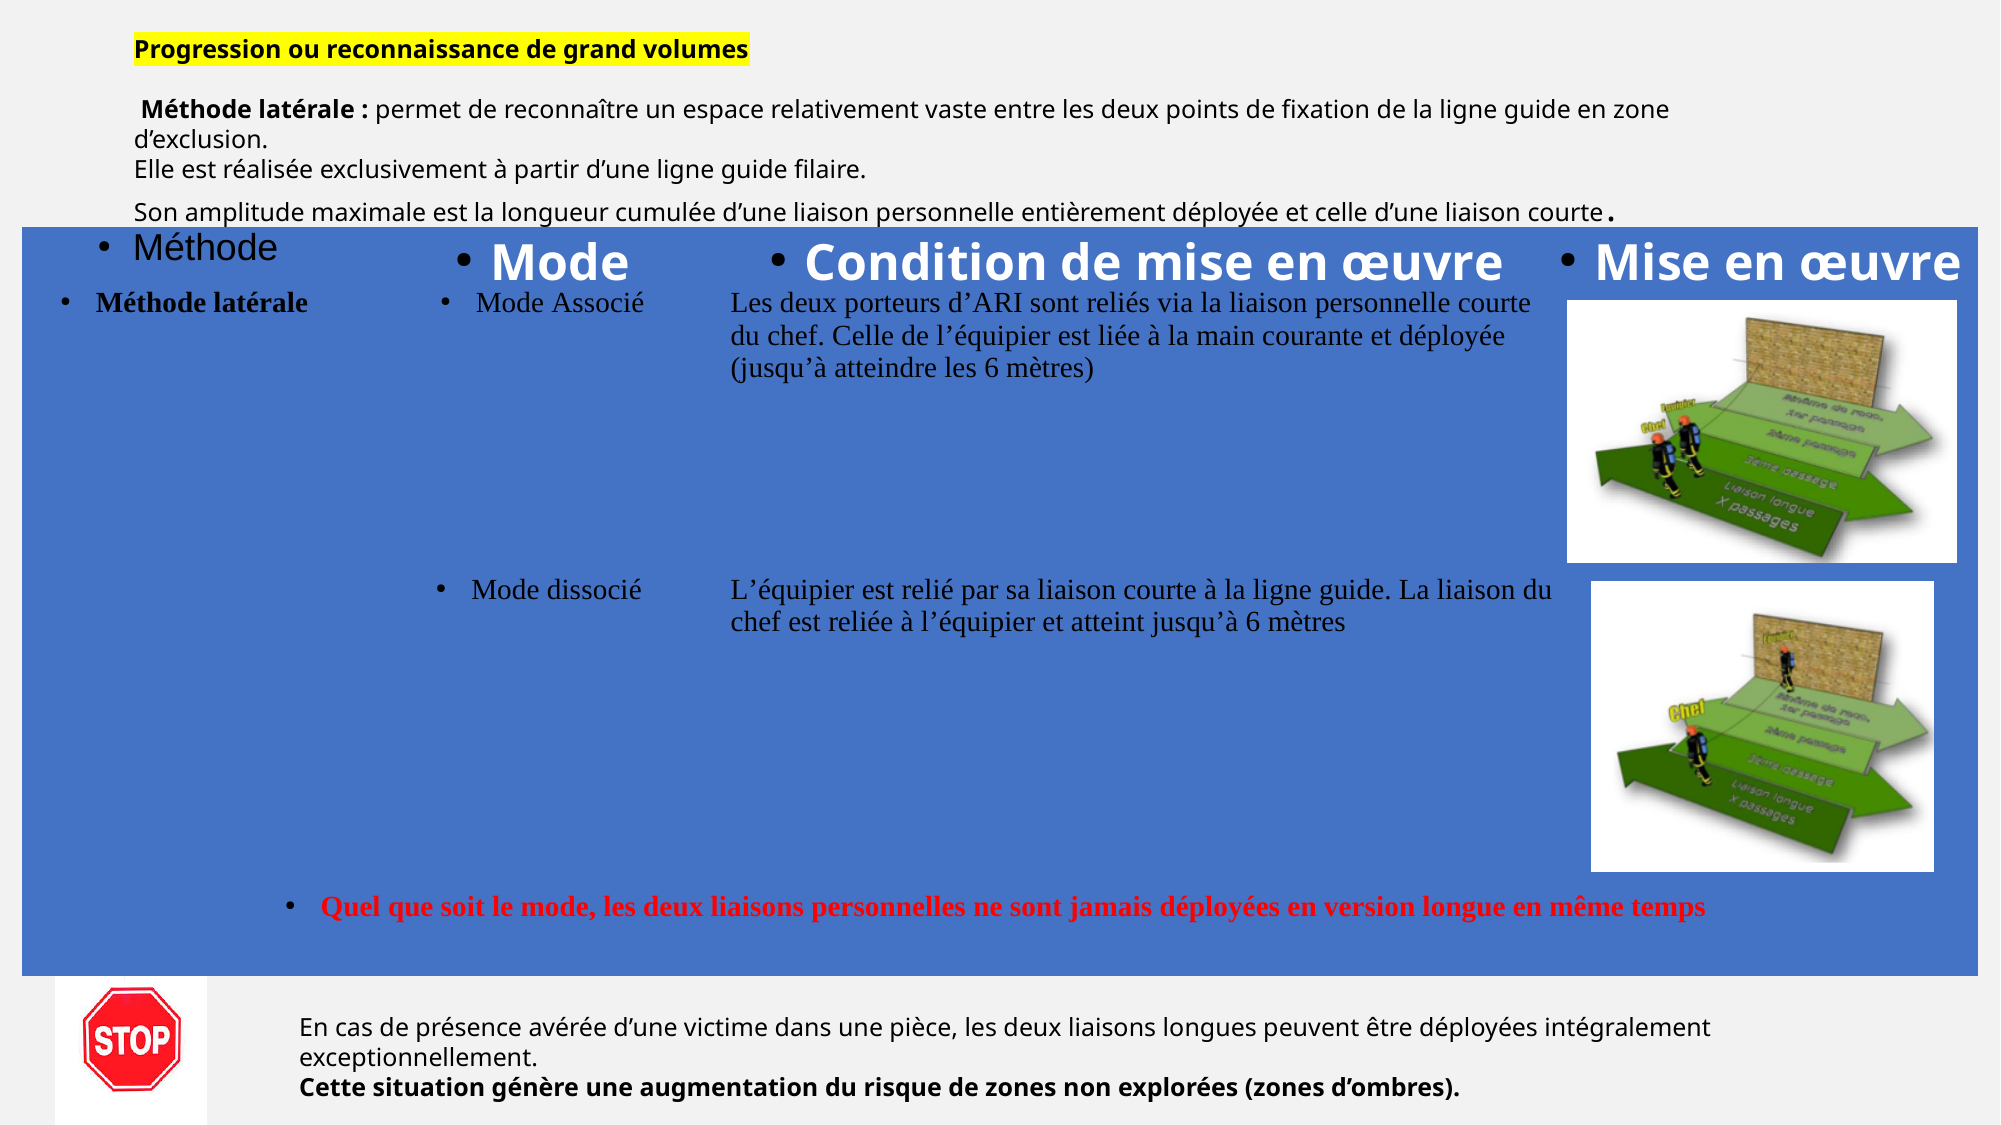

Progression ou reconnaissance de grand volumes
 Méthode latérale : permet de reconnaître un espace relativement vaste entre les deux points de fixation de la ligne guide en zone d’exclusion.
Elle est réalisée exclusivement à partir d’une ligne guide filaire.
Son amplitude maximale est la longueur cumulée d’une liaison personnelle entièrement déployée et celle d’une liaison courte.
| Méthode | Mode | Condition de mise en œuvre | Mise en œuvre |
| --- | --- | --- | --- |
| Méthode latérale | Mode Associé | Les deux porteurs d’ARI sont reliés via la liaison personnelle courte du chef. Celle de l’équipier est liée à la main courante et déployée (jusqu’à atteindre les 6 mètres) | |
| | Mode dissocié | L’équipier est relié par sa liaison courte à la ligne guide. La liaison du chef est reliée à l’équipier et atteint jusqu’à 6 mètres | |
| Quel que soit le mode, les deux liaisons personnelles ne sont jamais déployées en version longue en même temps | | | |
En cas de présence avérée d’une victime dans une pièce, les deux liaisons longues peuvent être déployées intégralement exceptionnellement.
Cette situation génère une augmentation du risque de zones non explorées (zones d’ombres).